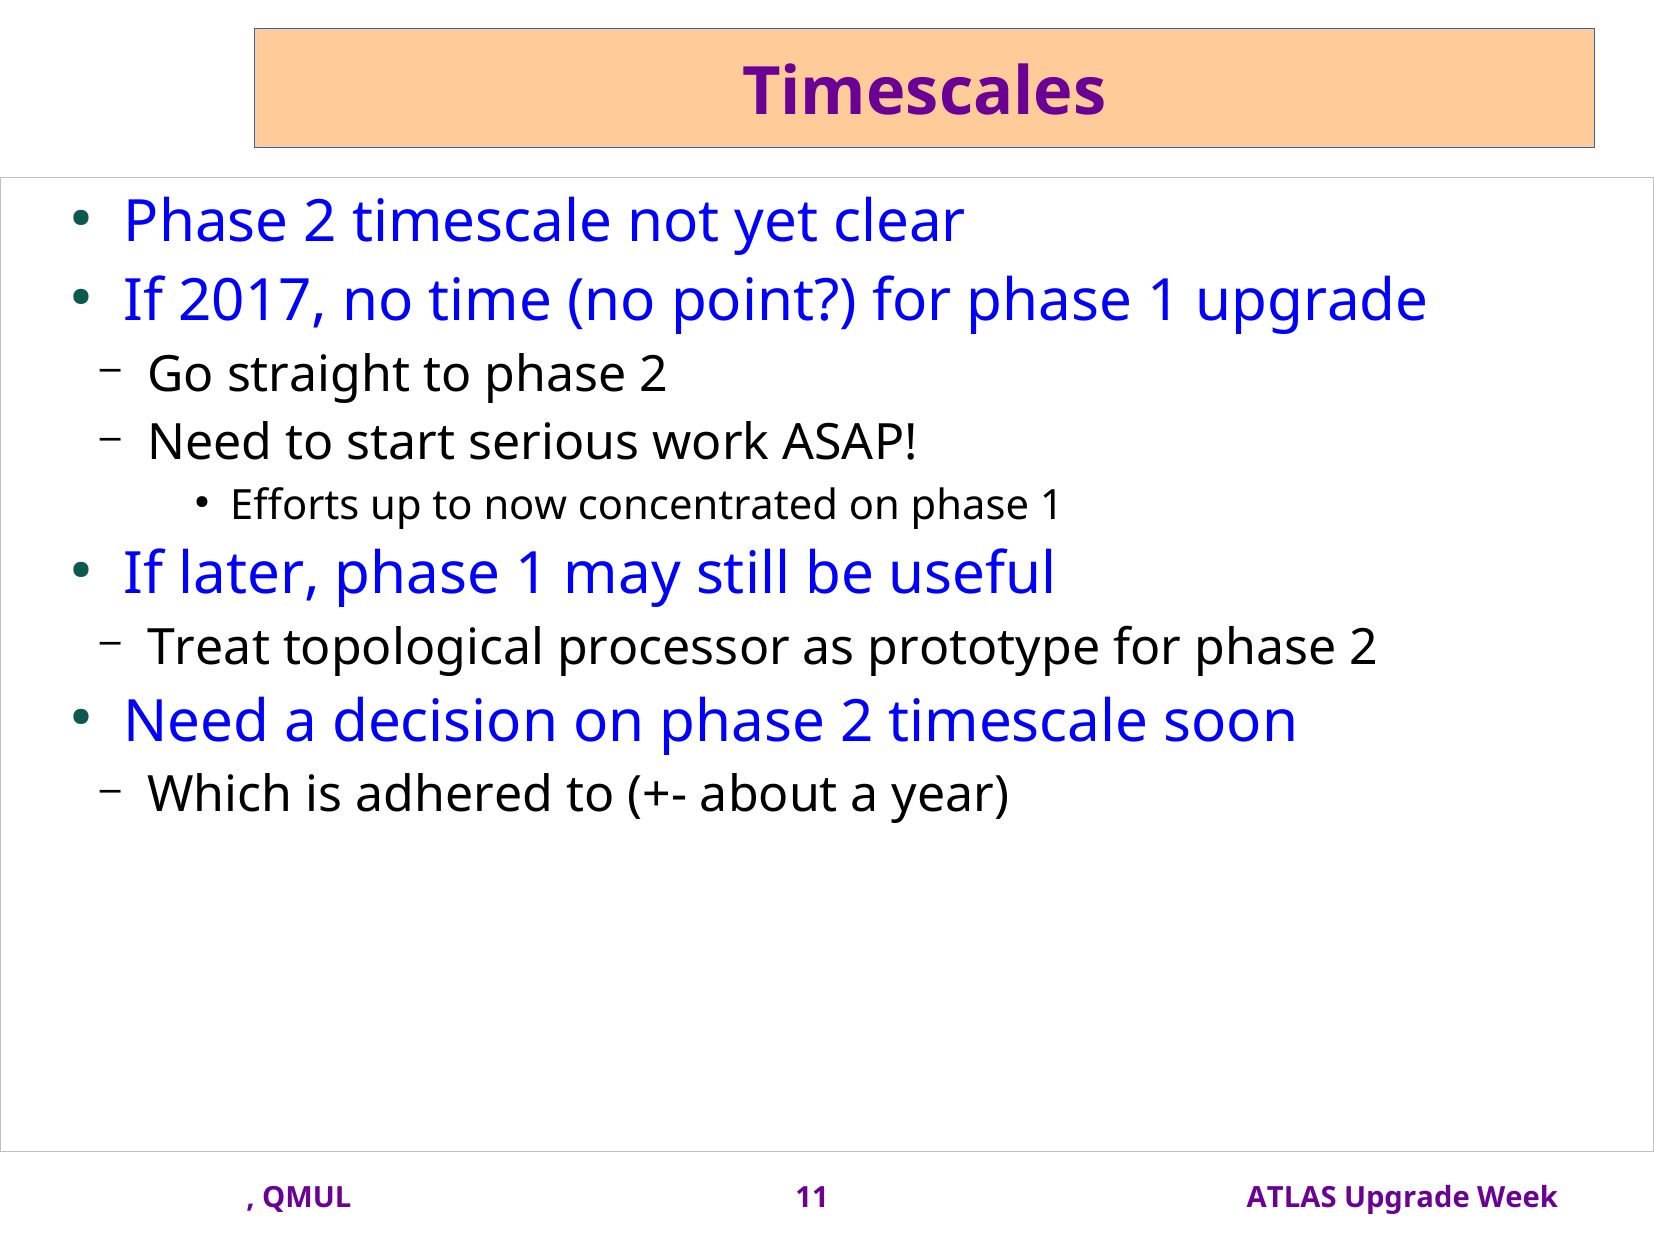

# Timescales
Phase 2 timescale not yet clear
If 2017, no time (no point?) for phase 1 upgrade
Go straight to phase 2
Need to start serious work ASAP!
Efforts up to now concentrated on phase 1
If later, phase 1 may still be useful
Treat topological processor as prototype for phase 2
Need a decision on phase 2 timescale soon
Which is adhered to (+- about a year)